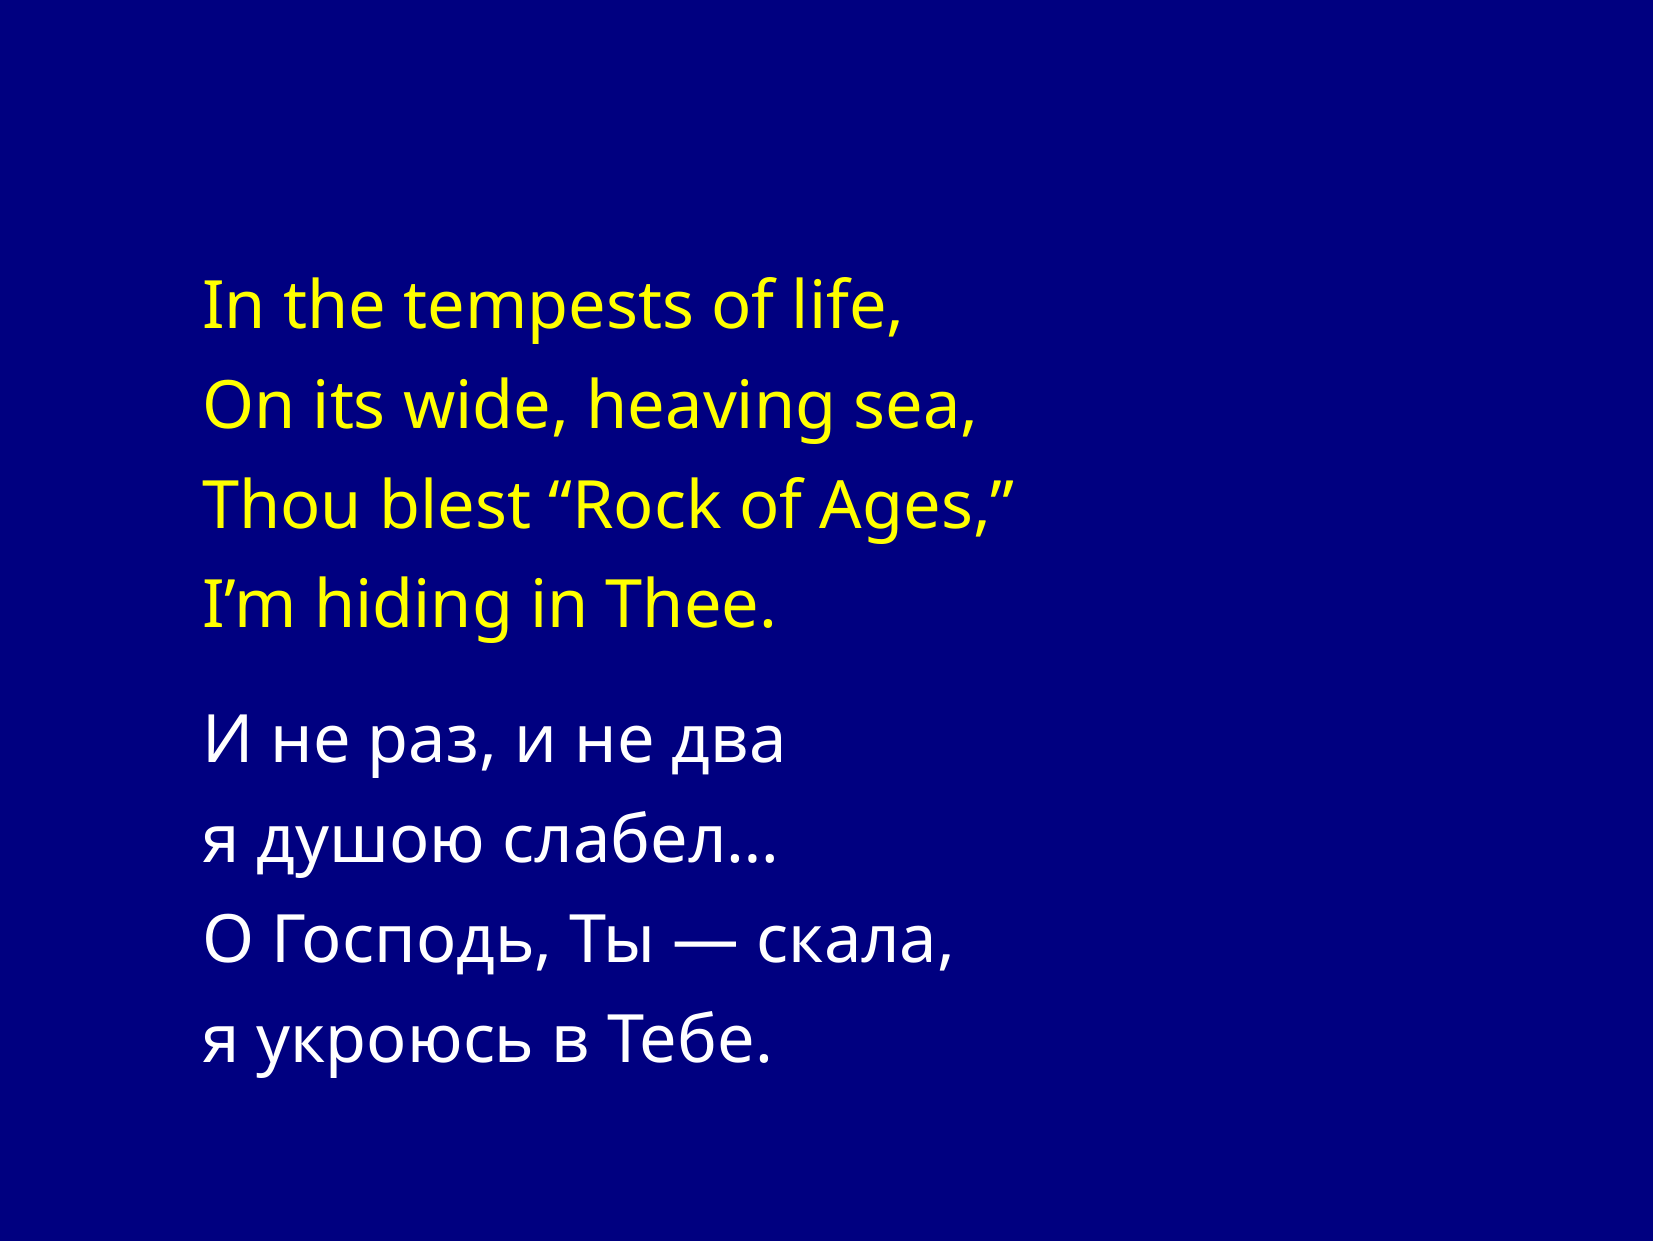

In the tempests of life,
	On its wide, heaving sea,
	Thou blest “Rock of Ages,”
	I’m hiding in Thee.
	И не раз, и не два
	я душою слабел…
	О Господь, Ты — скала,
	я укроюсь в Тебе.